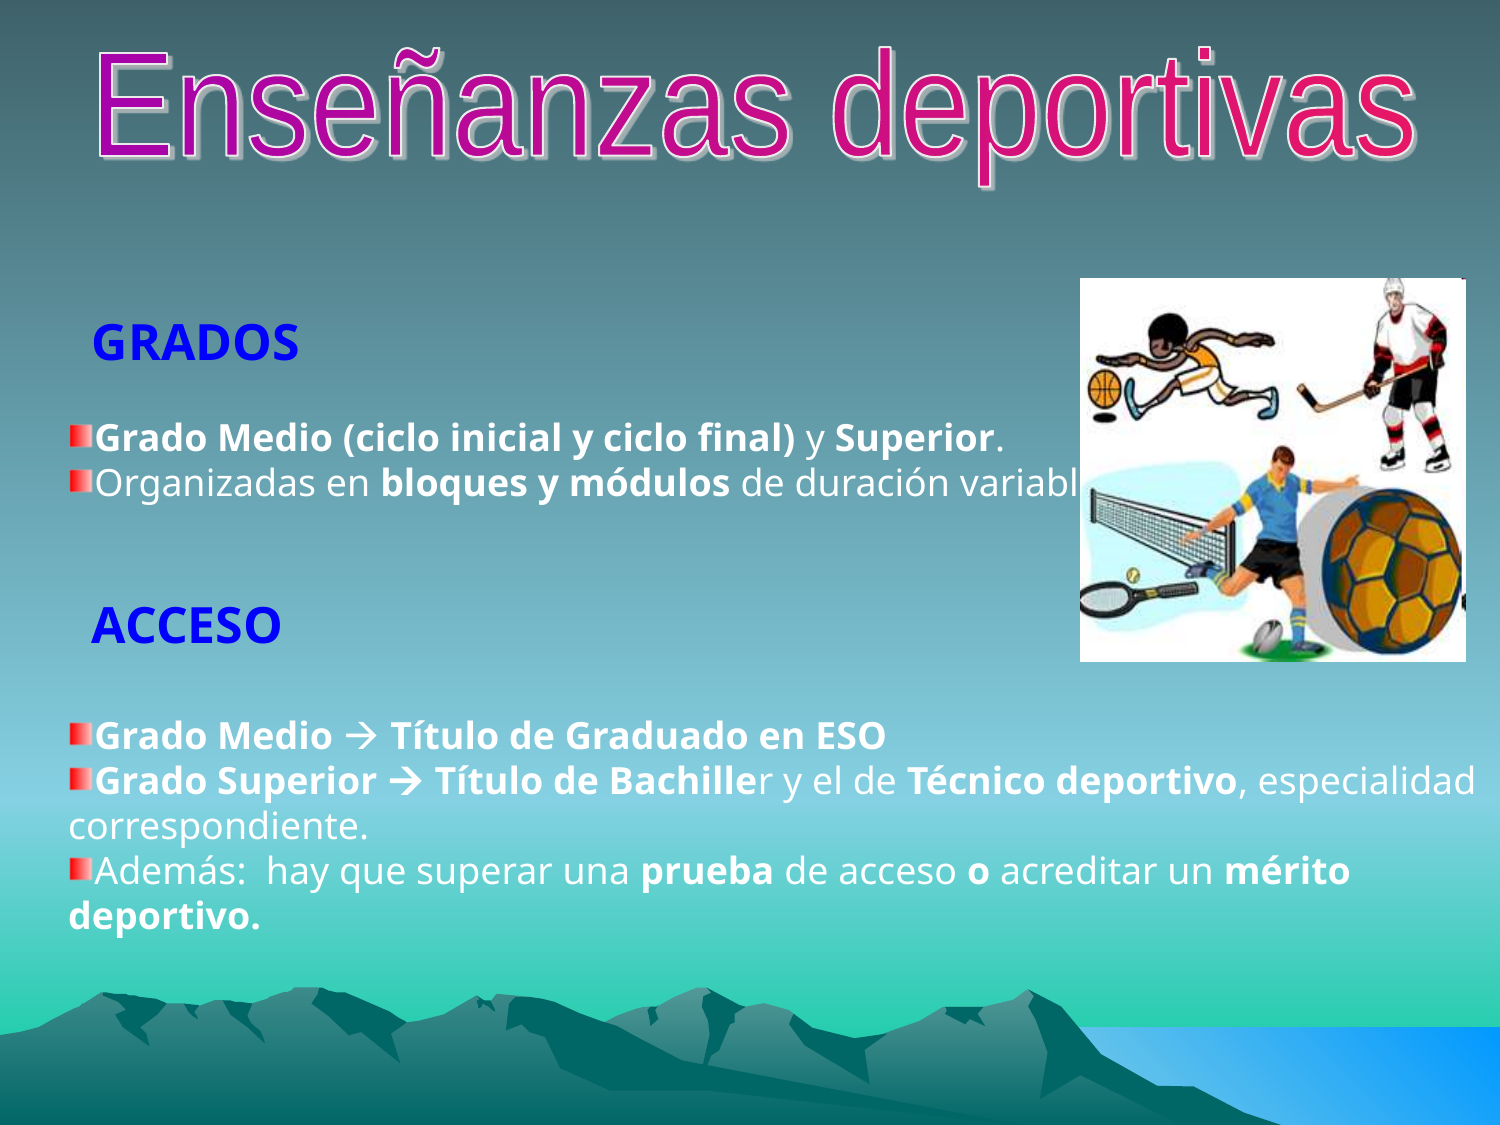

Enseñanzas deportivas
GRADOS
Grado Medio (ciclo inicial y ciclo final) y Superior.
Organizadas en bloques y módulos de duración variable.
ACCESO
Grado Medio  Título de Graduado en ESO
Grado Superior  Título de Bachiller y el de Técnico deportivo, especialidad correspondiente.
Además: hay que superar una prueba de acceso o acreditar un mérito deportivo.